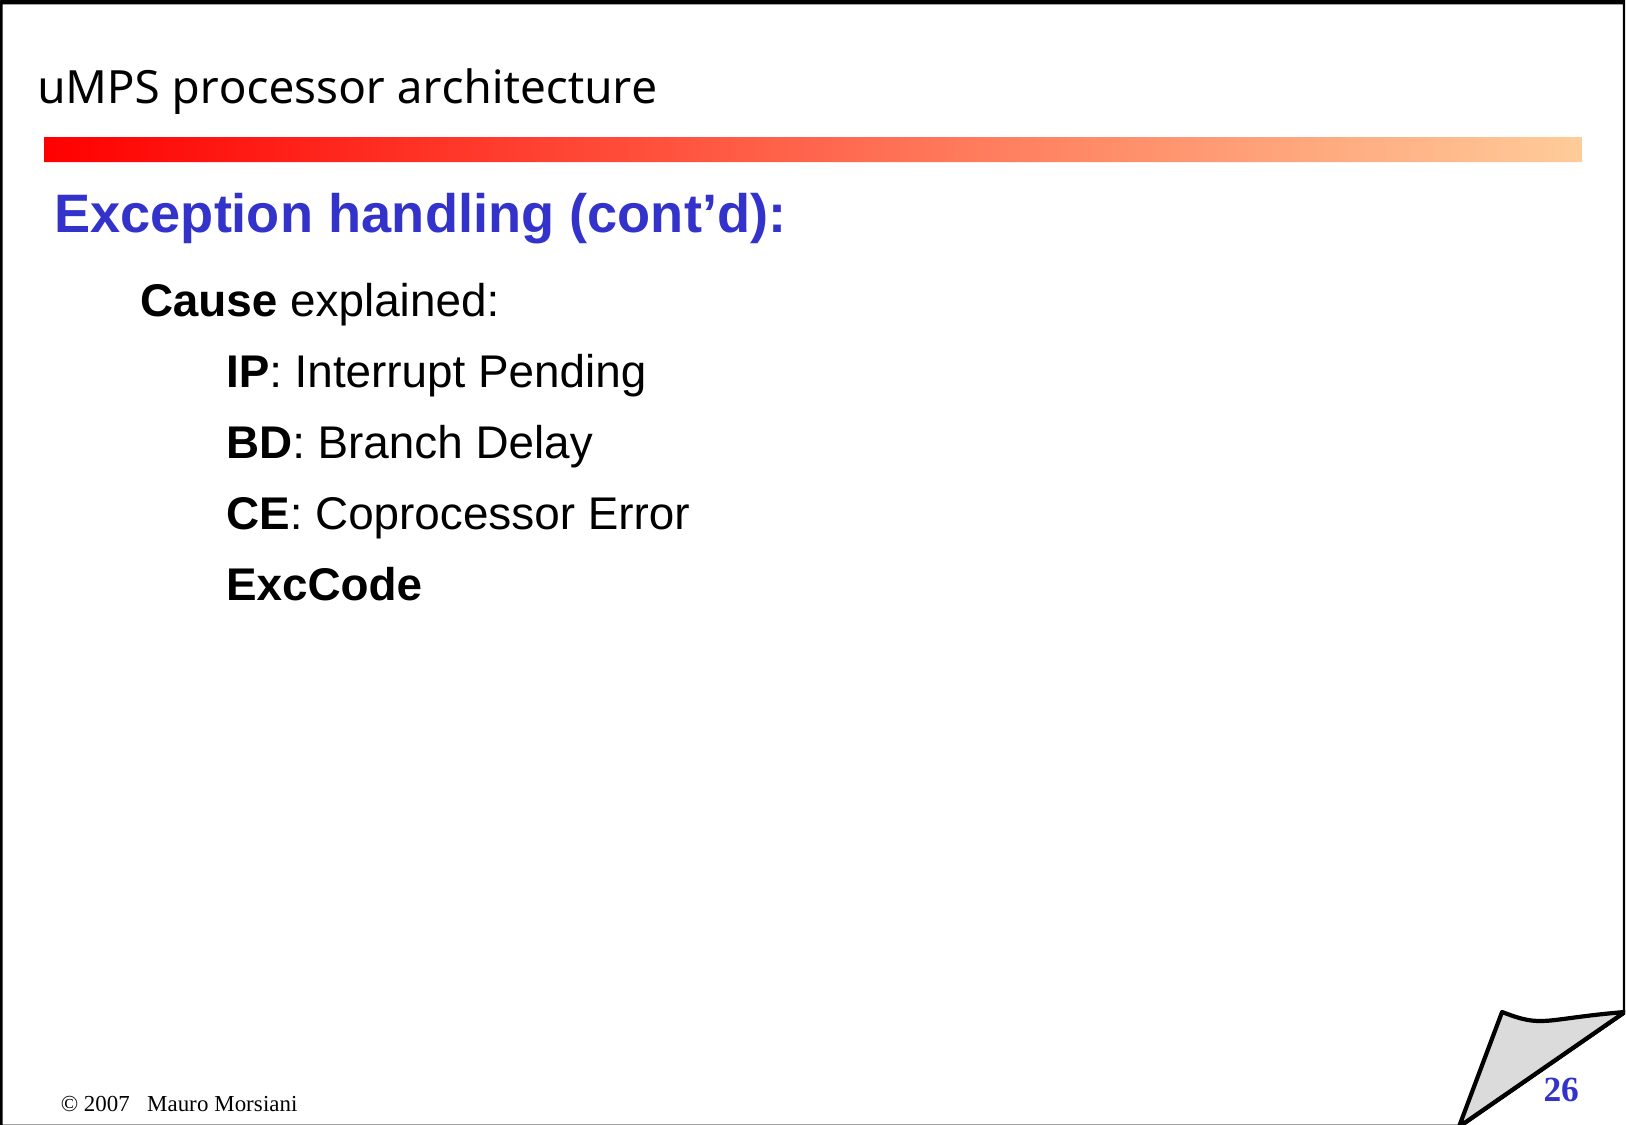

# uMPS processor architecture
Exception handling (cont’d):
Cause explained:
IP: Interrupt Pending
BD: Branch Delay
CE: Coprocessor Error
ExcCode